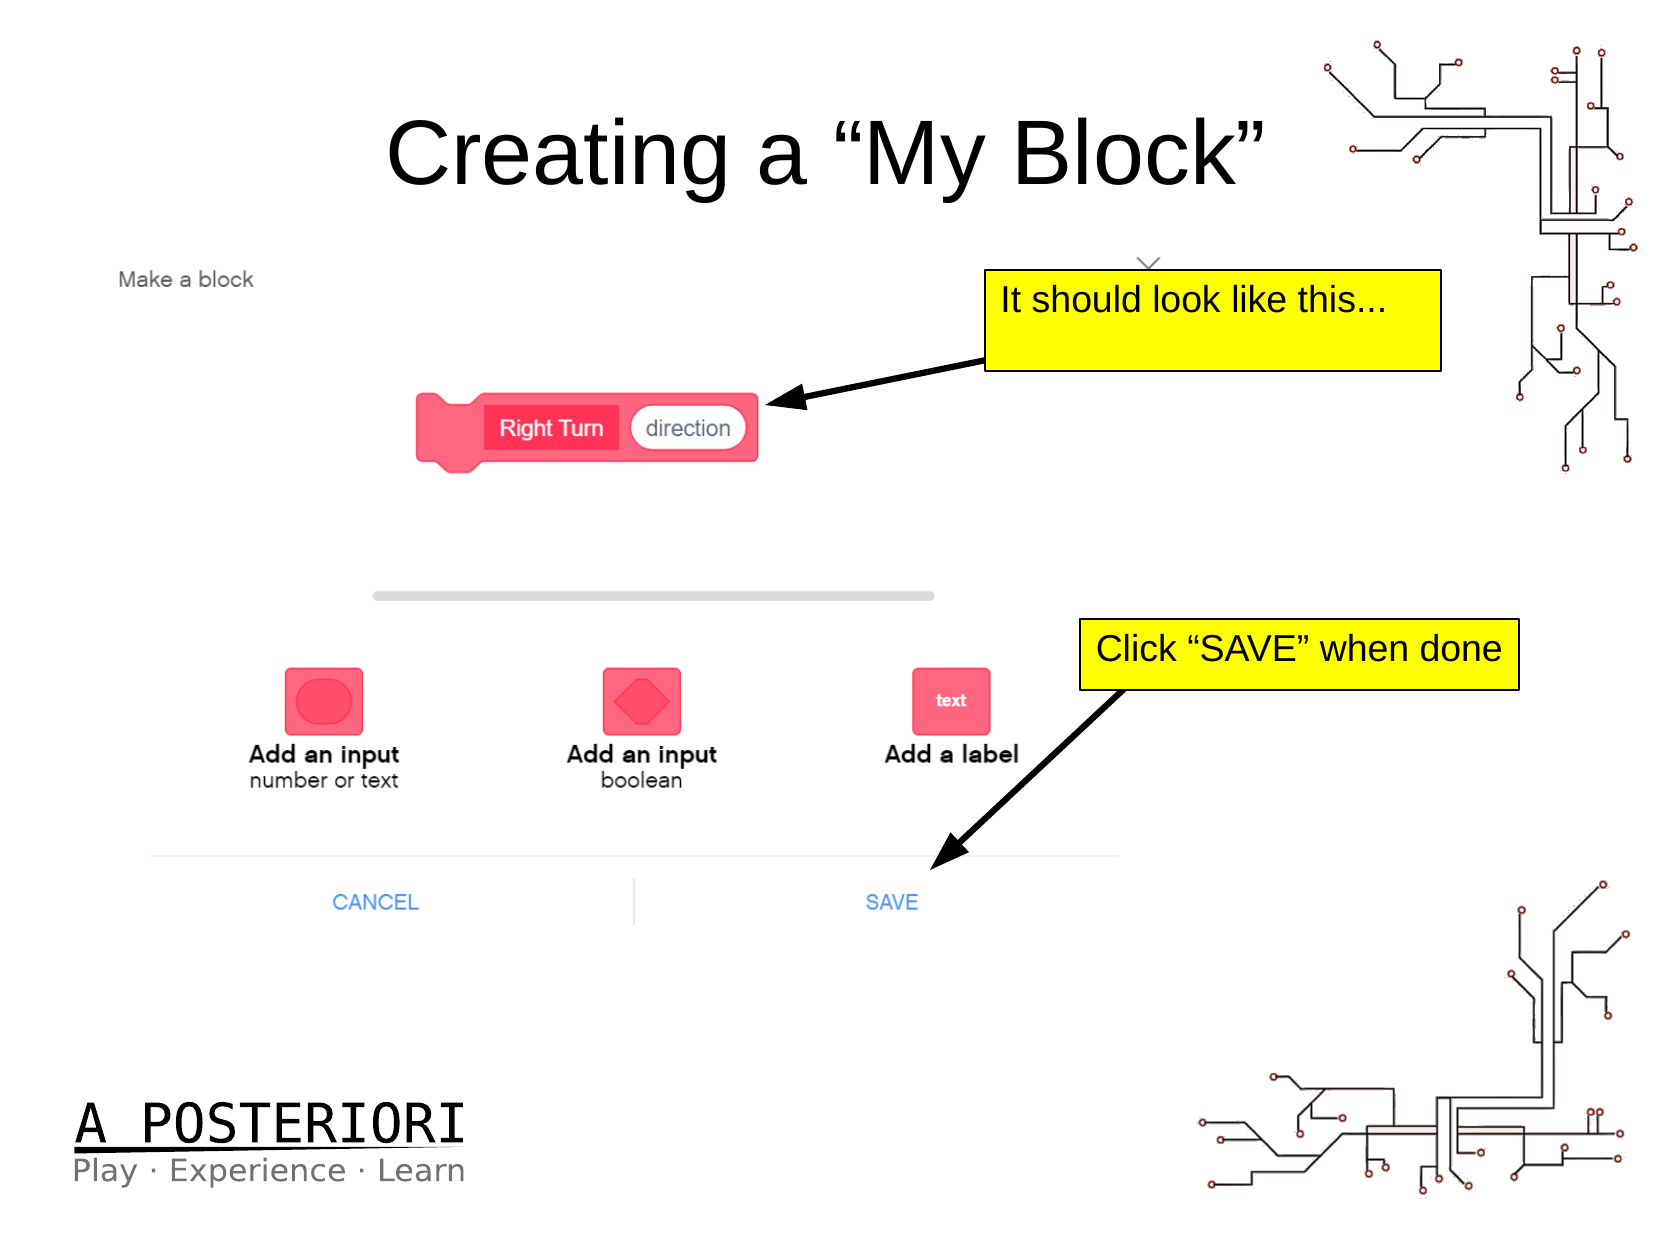

# Creating a “My Block”
It should look like this...
Click “SAVE” when done